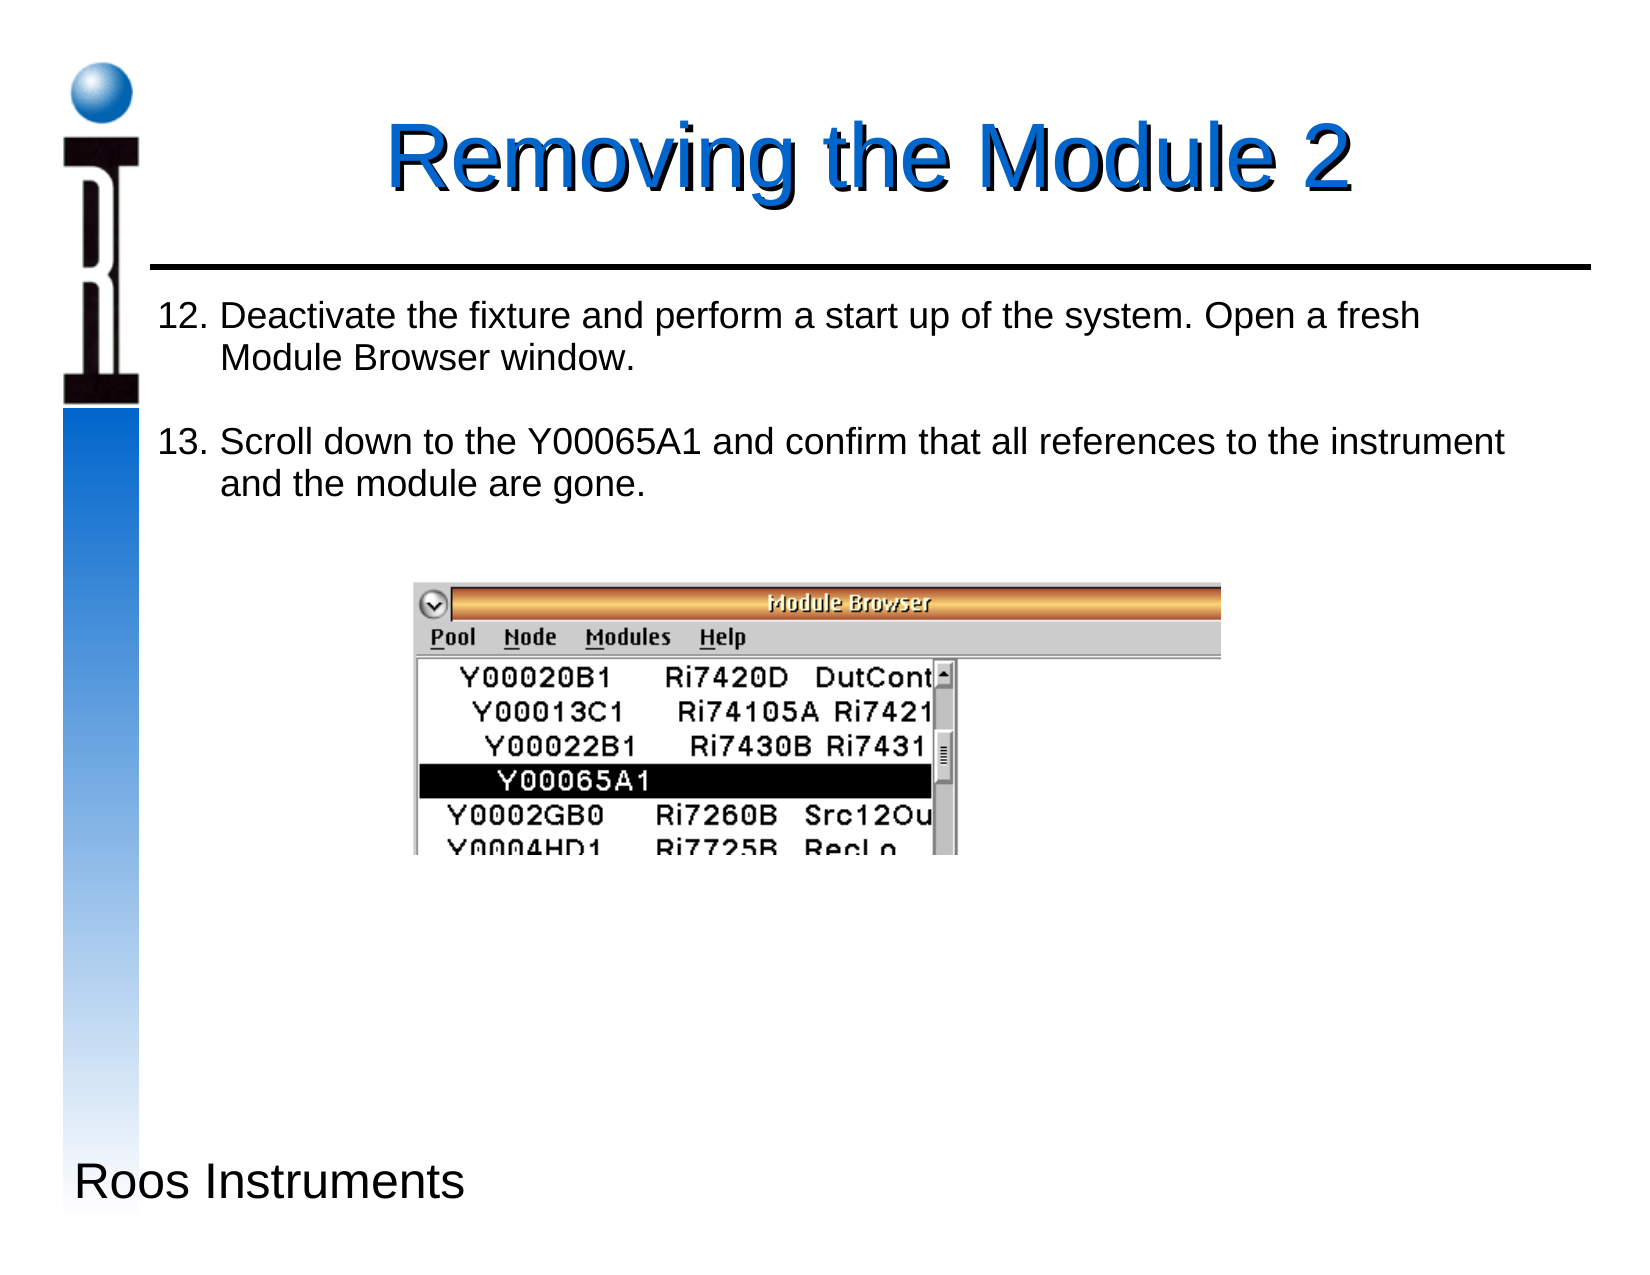

# Removing the Module 2
12. Deactivate the fixture and perform a start up of the system. Open a fresh
 Module Browser window.
13. Scroll down to the Y00065A1 and confirm that all references to the instrument
 and the module are gone.